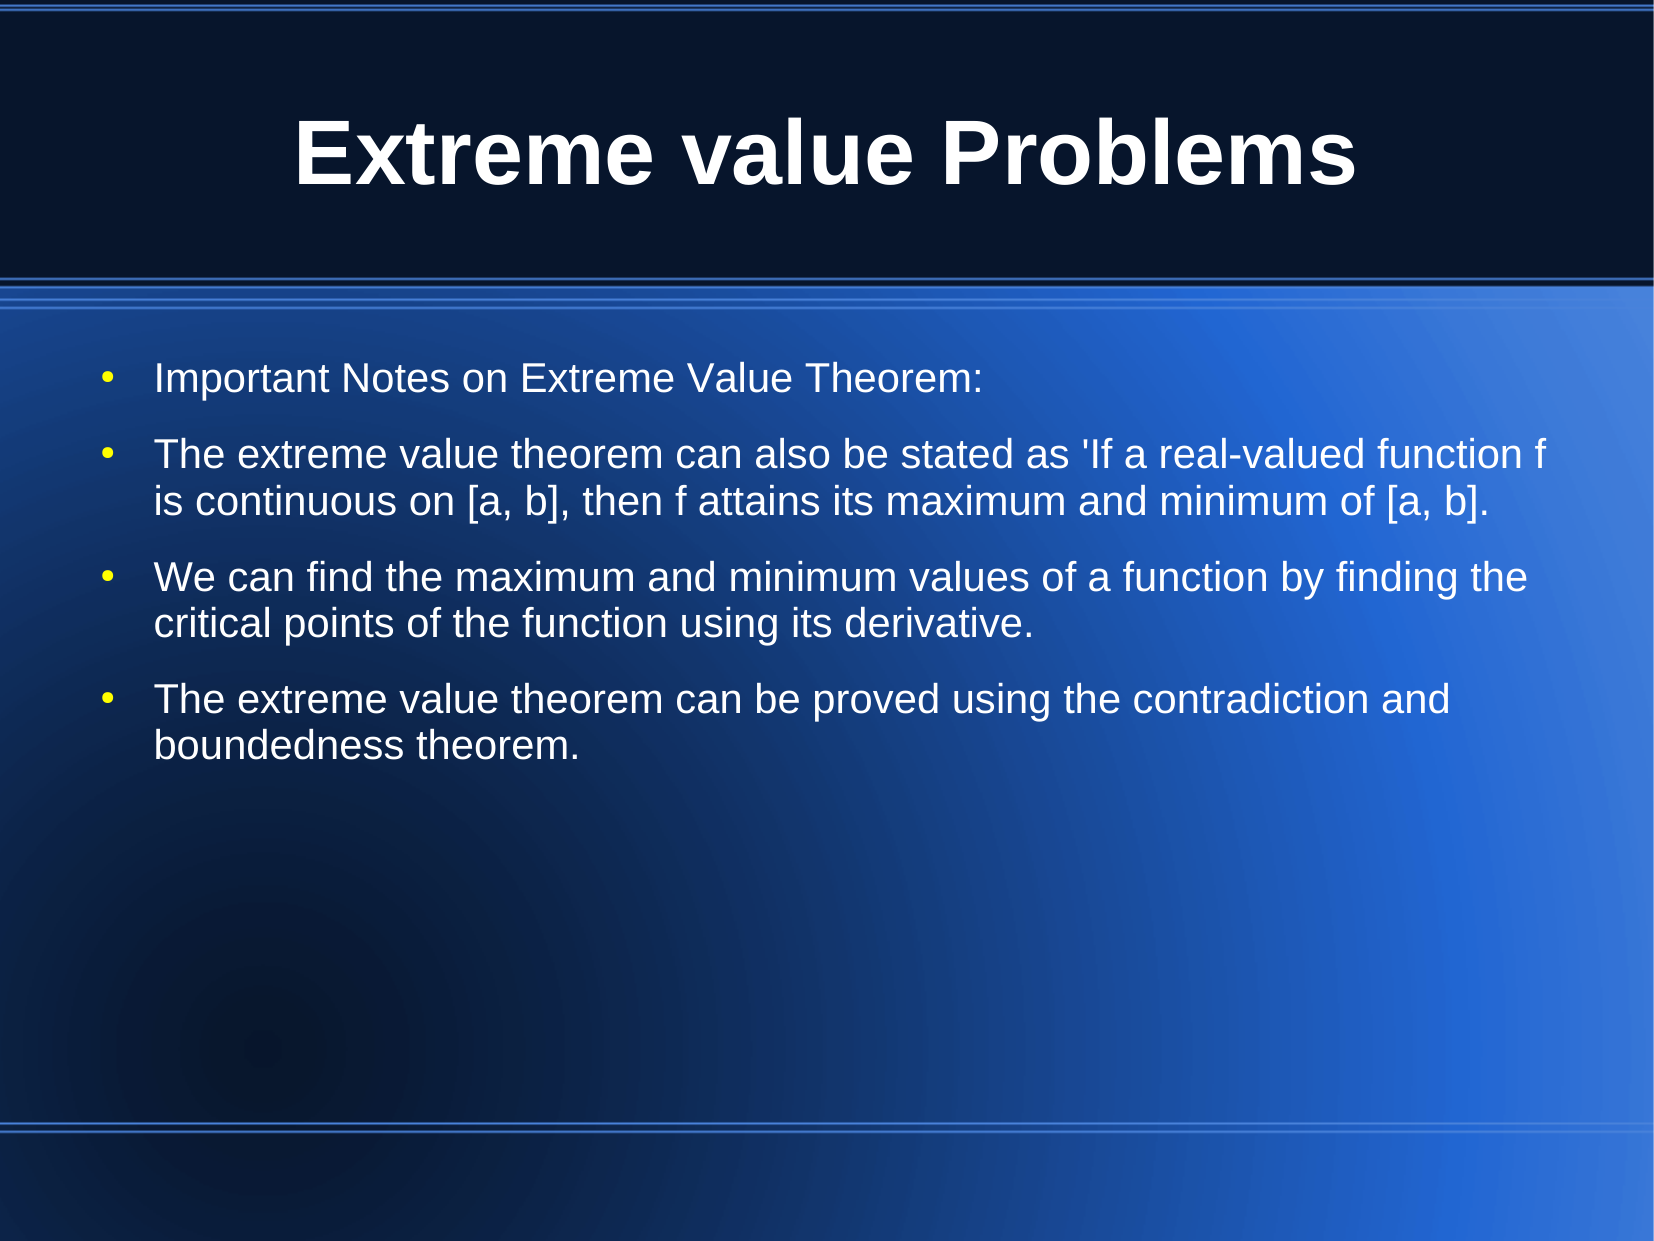

# Extreme value Problems
Important Notes on Extreme Value Theorem:
The extreme value theorem can also be stated as 'If a real-valued function f is continuous on [a, b], then f attains its maximum and minimum of [a, b].
We can find the maximum and minimum values of a function by finding the critical points of the function using its derivative.
The extreme value theorem can be proved using the contradiction and boundedness theorem.